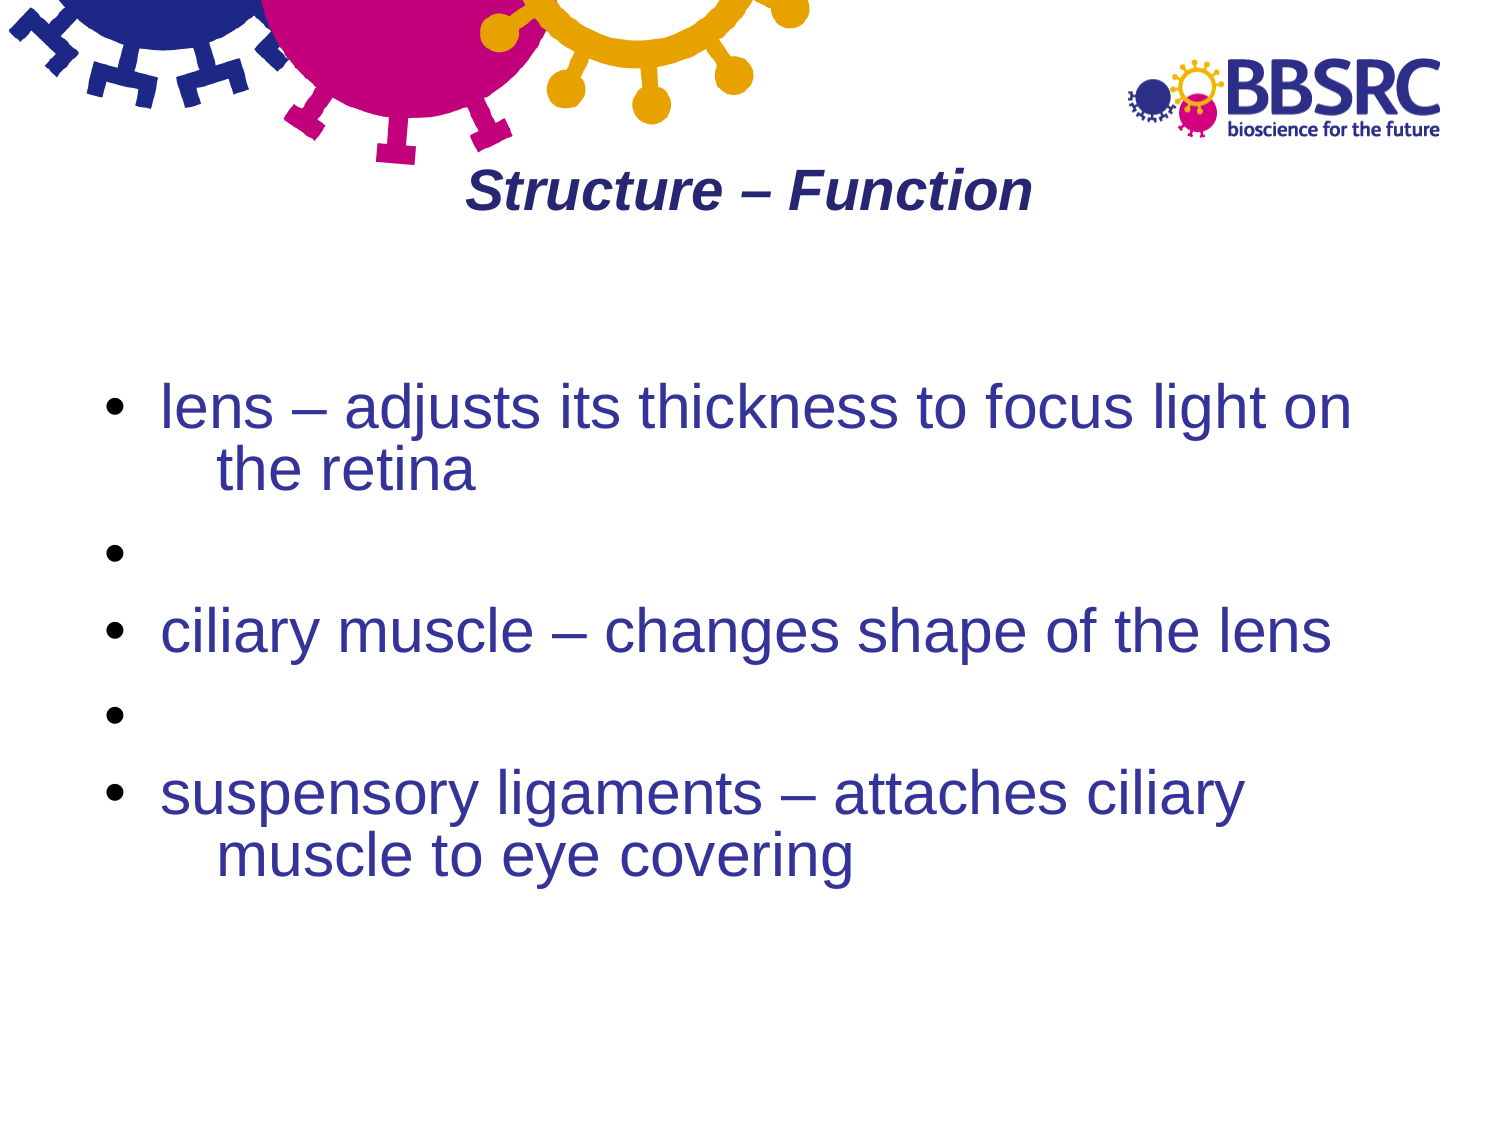

Structure – Function
# lens – adjusts its thickness to focus light on the retina
ciliary muscle – changes shape of the lens
suspensory ligaments – attaches ciliary muscle to eye covering